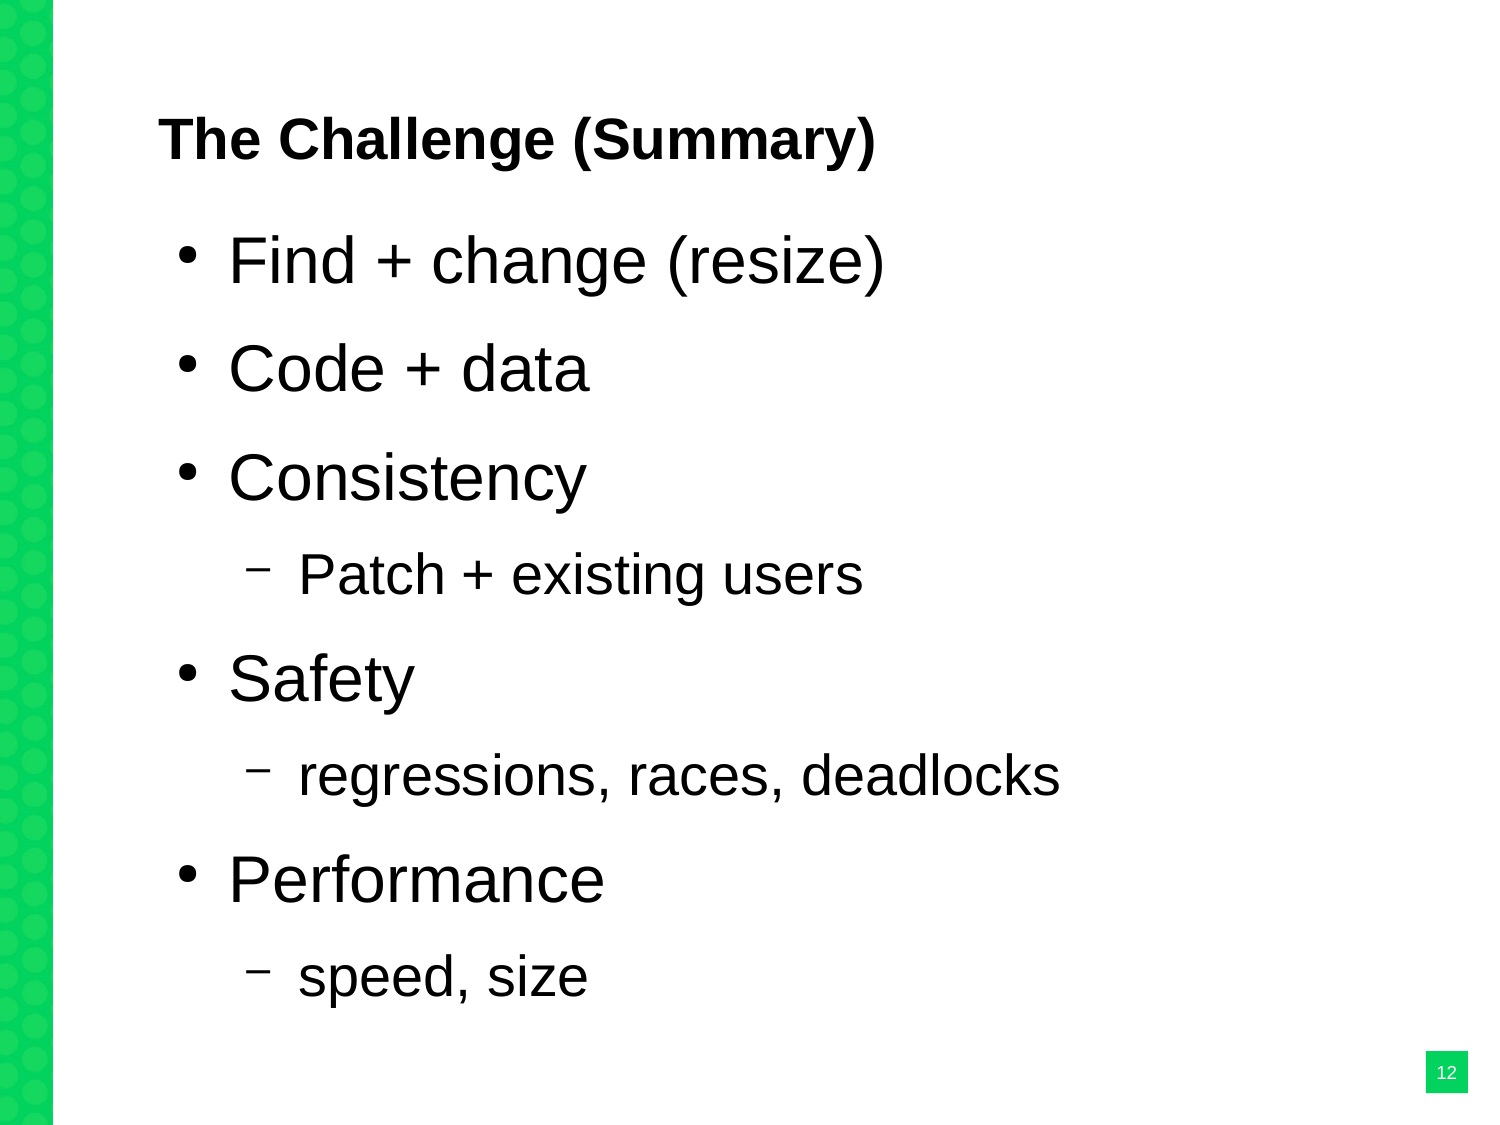

# The Challenge (Summary)
Find + change (resize)
Code + data
Consistency
Patch + existing users
Safety
regressions, races, deadlocks
Performance
speed, size